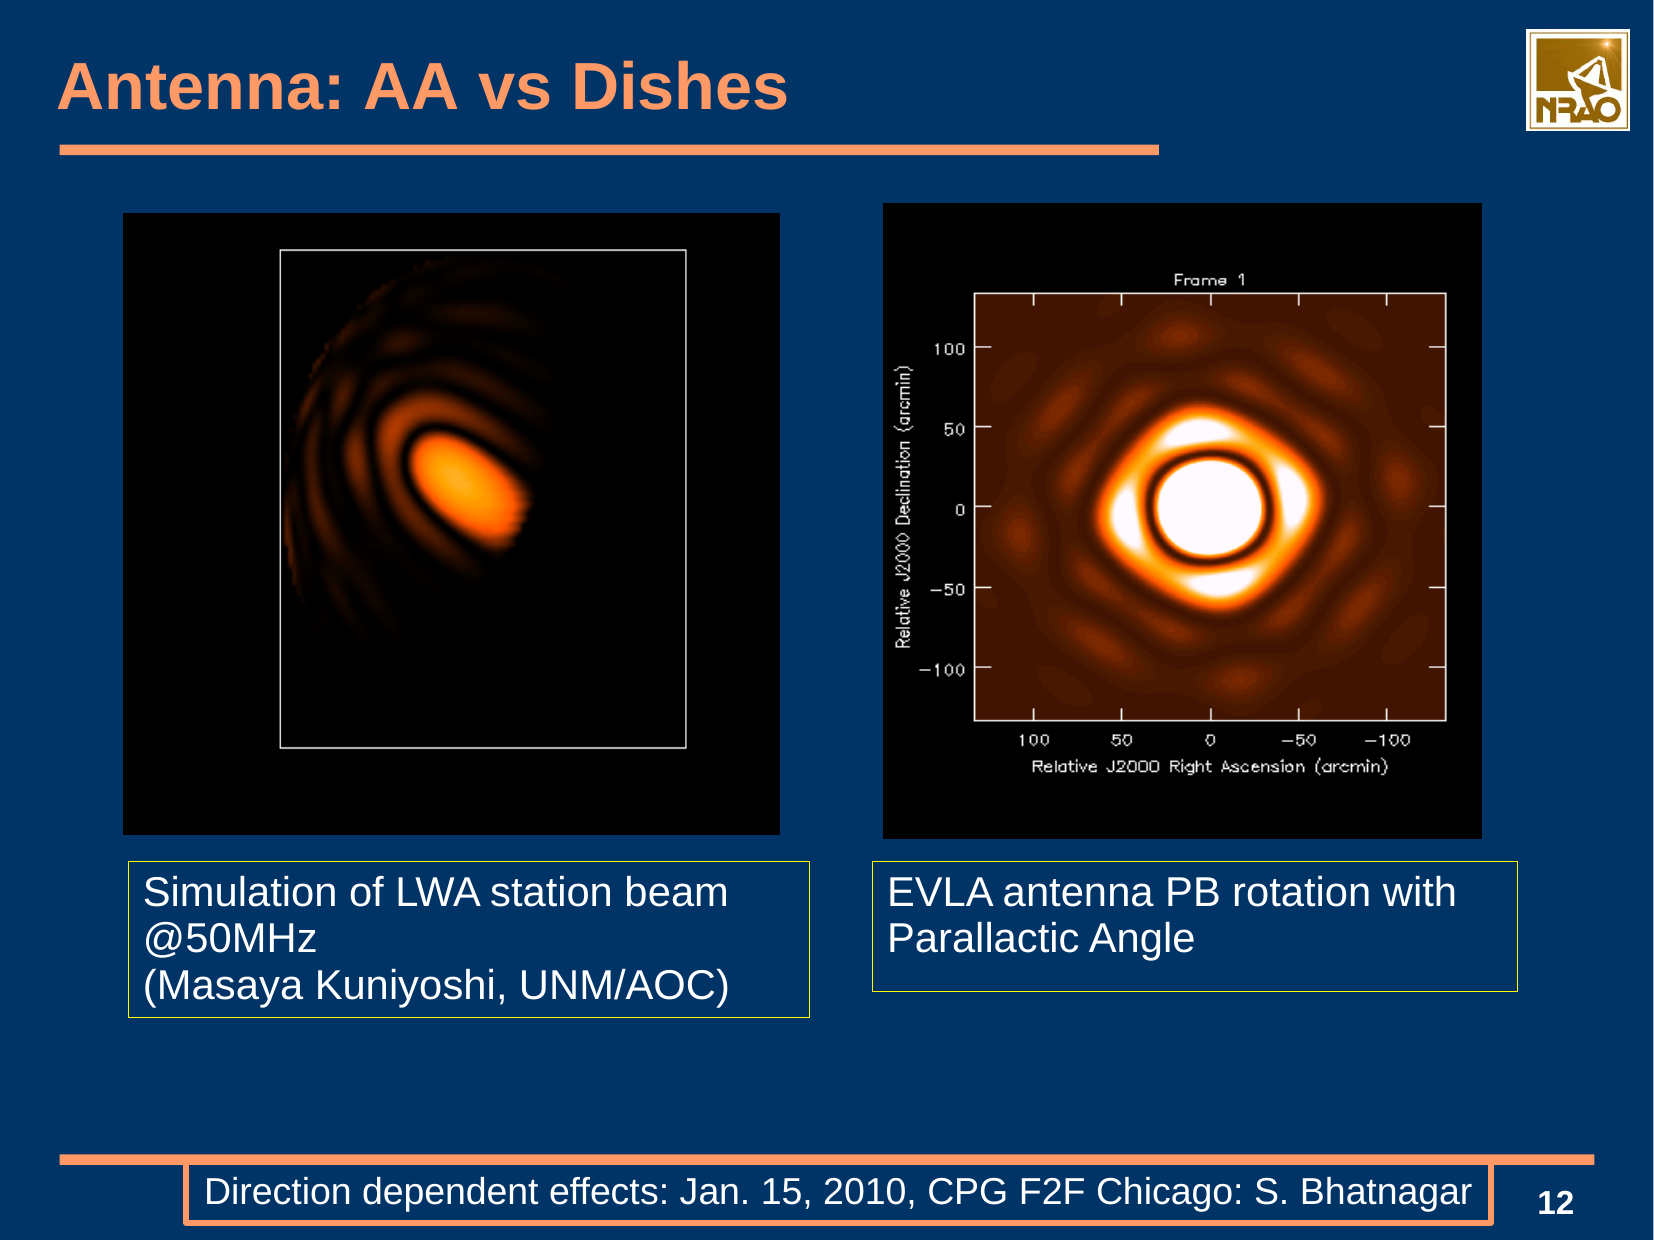

# Antenna: AA vs Dishes
Simulation of LWA station beam
@50MHz
(Masaya Kuniyoshi, UNM/AOC)
EVLA antenna PB rotation with
Parallactic Angle